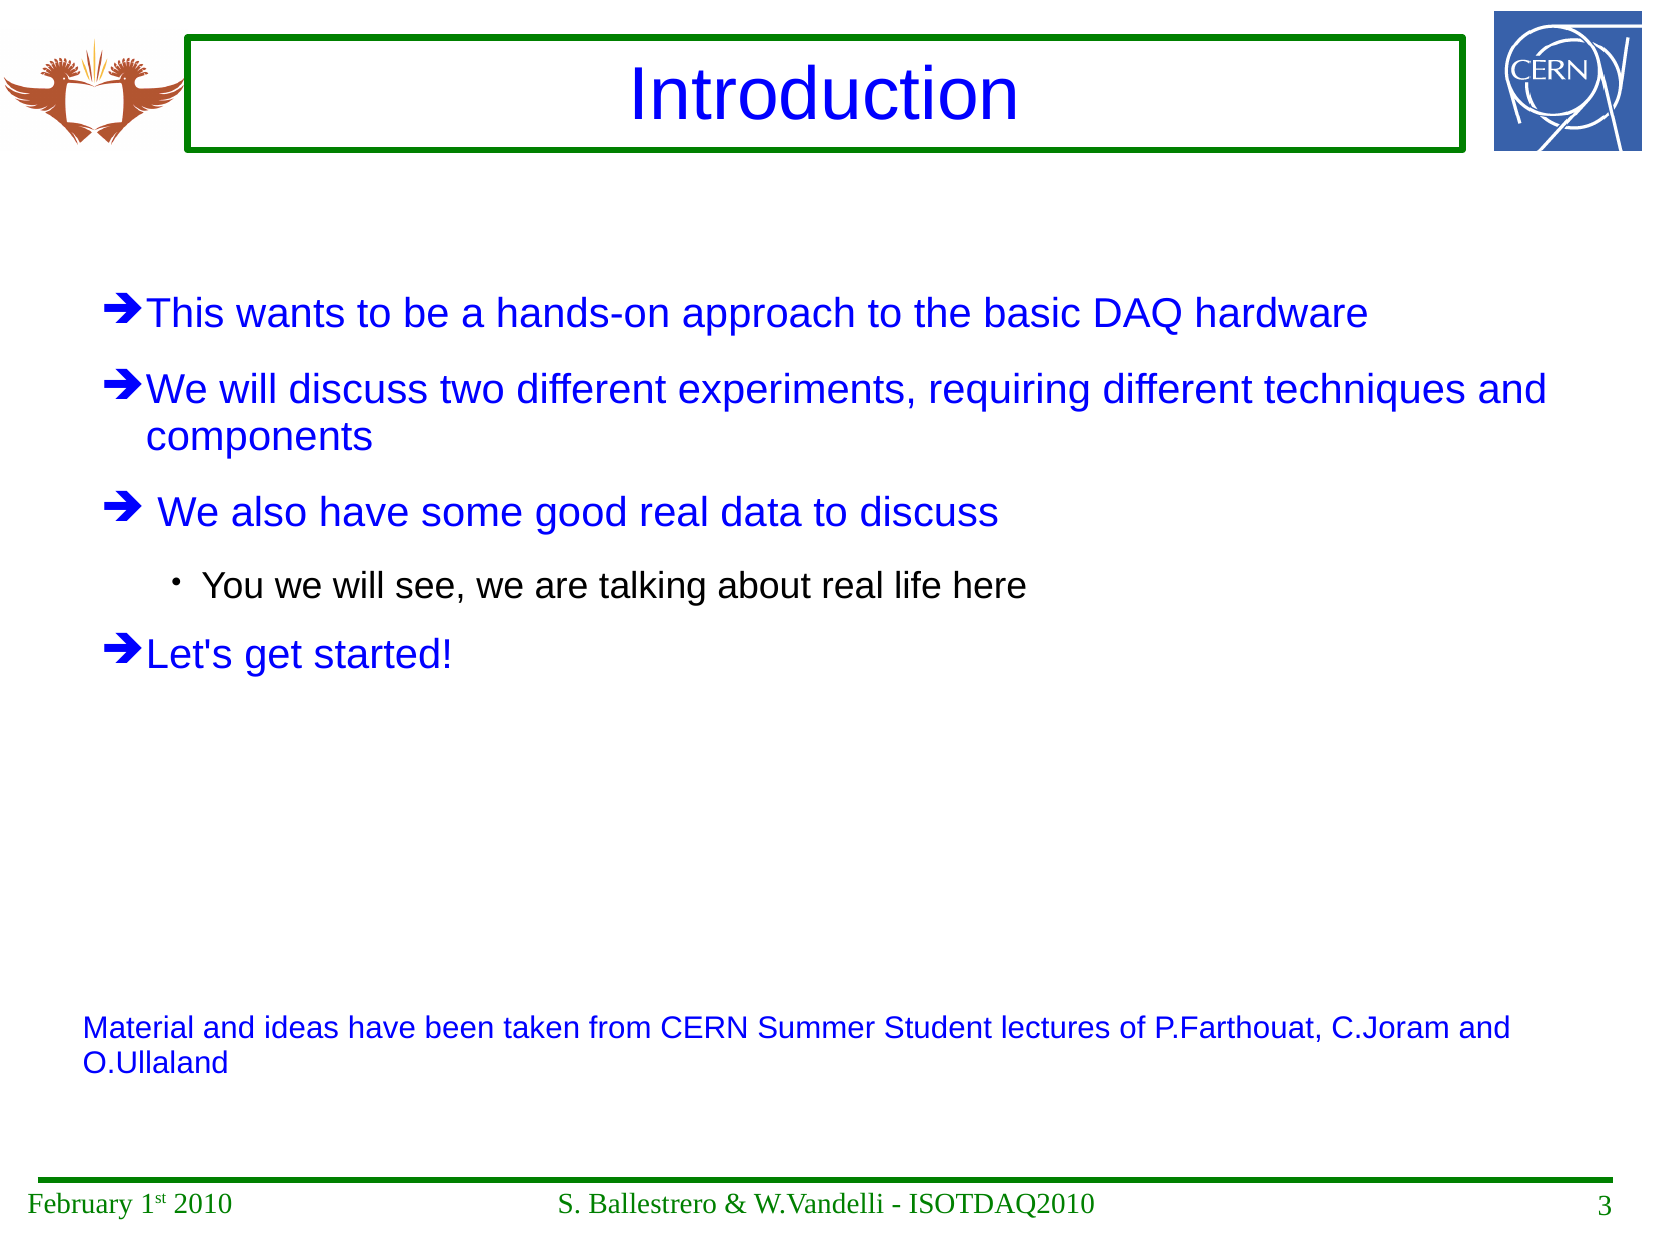

# Introduction
This wants to be a hands-on approach to the basic DAQ hardware
We will discuss two different experiments, requiring different techniques and components
 We also have some good real data to discuss
You we will see, we are talking about real life here
Let's get started!
Material and ideas have been taken from CERN Summer Student lectures of P.Farthouat, C.Joram and O.Ullaland
3